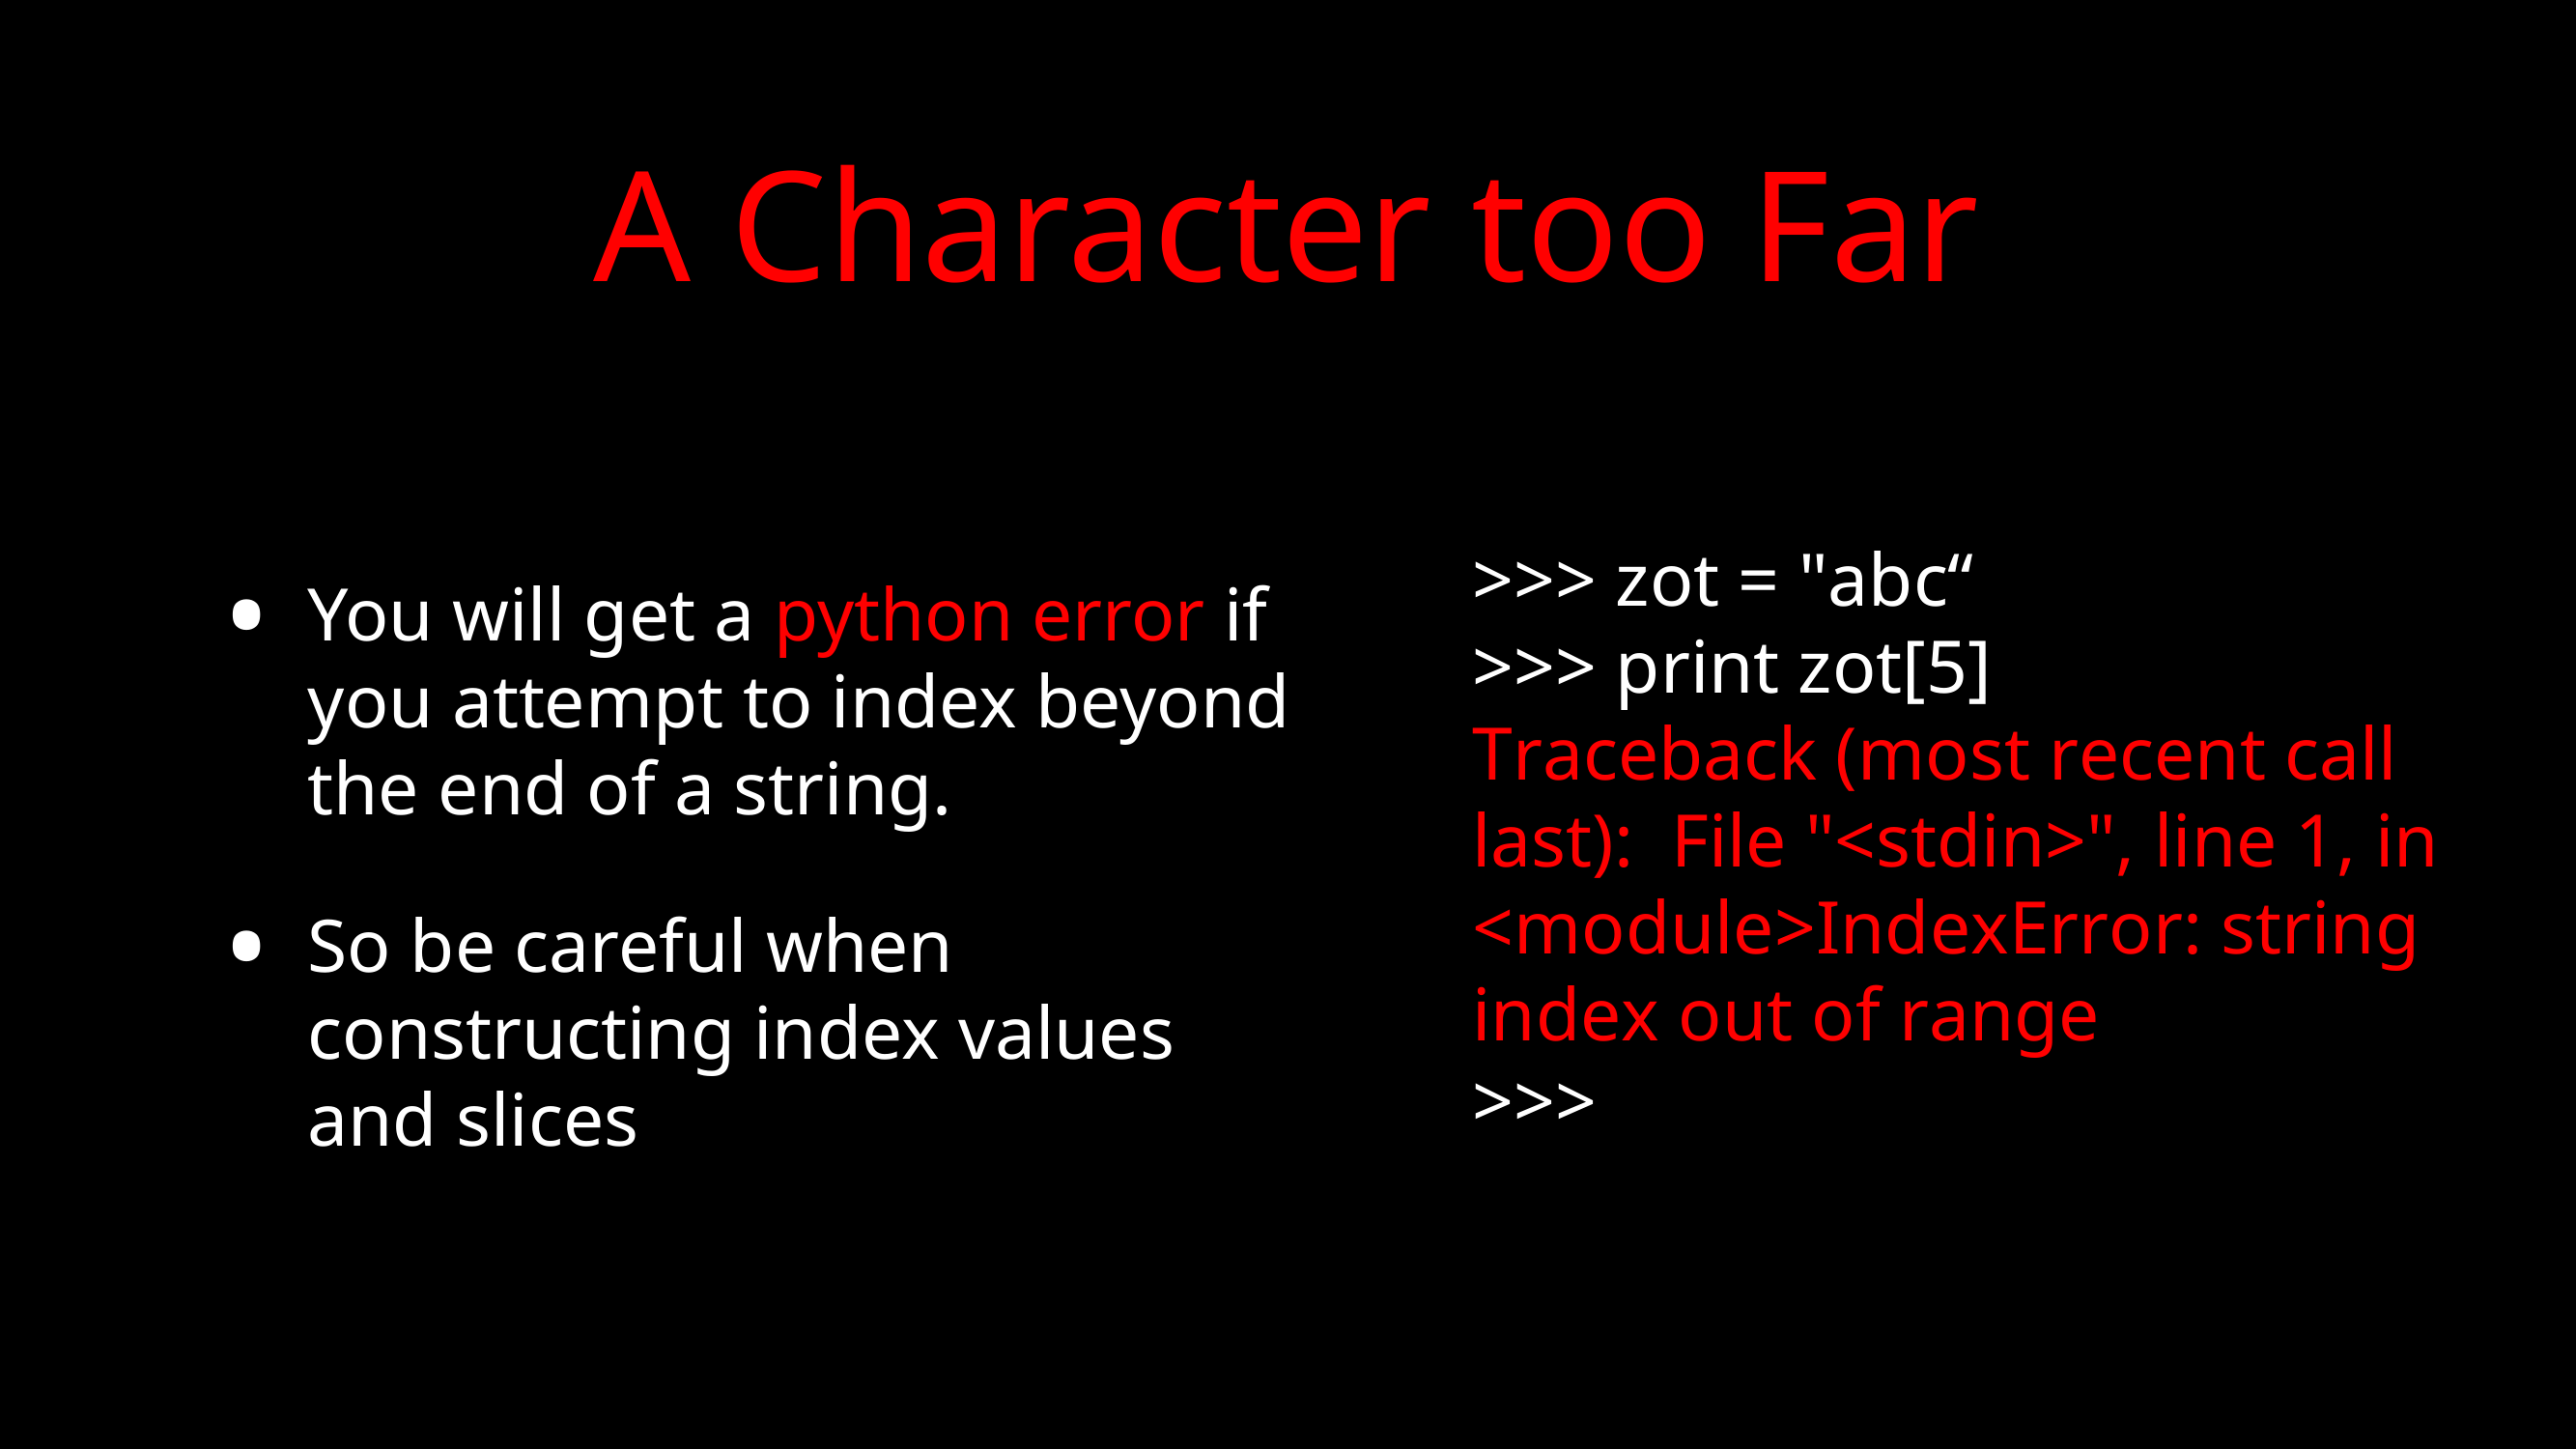

# A Character too Far
You will get a python error if you attempt to index beyond the end of a string.
So be careful when constructing index values and slices
>>> zot = "abc“
>>> print zot[5]
Traceback (most recent call last): File "<stdin>", line 1, in <module>IndexError: string index out of range
>>>